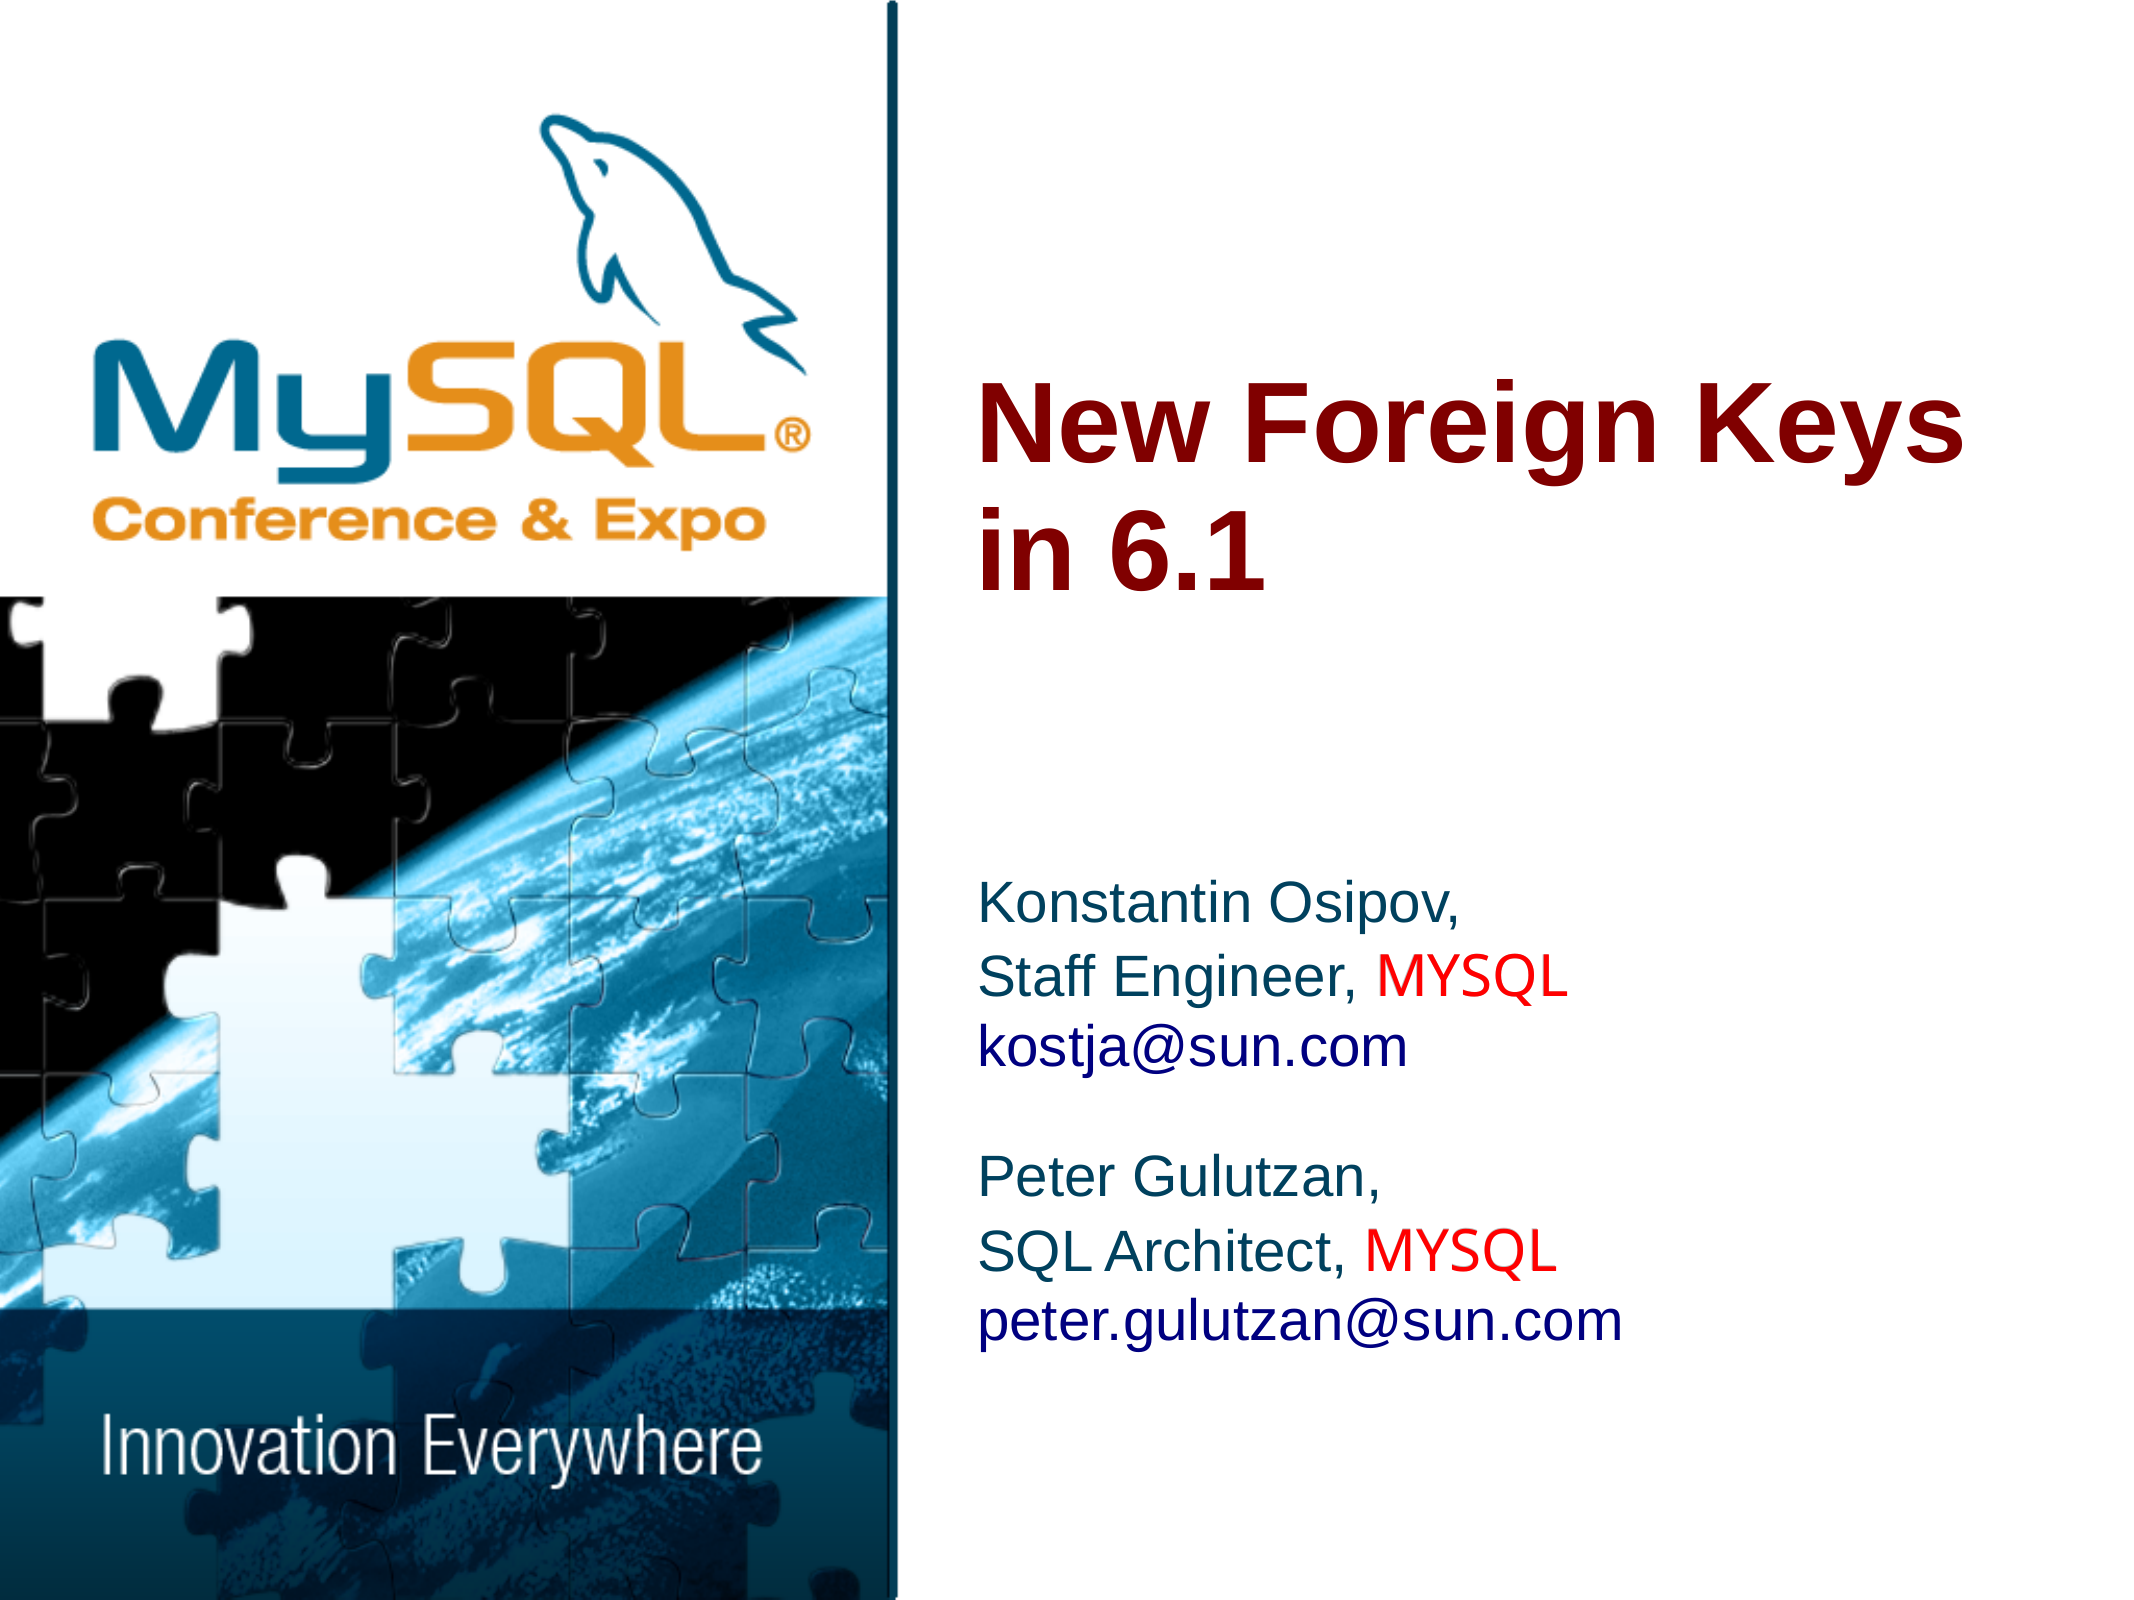

# New Foreign Keys in 6.1
Konstantin Osipov,
Staff Engineer, MYSQL
kostja@sun.com
Peter Gulutzan,
SQL Architect, MYSQL
peter.gulutzan@sun.com